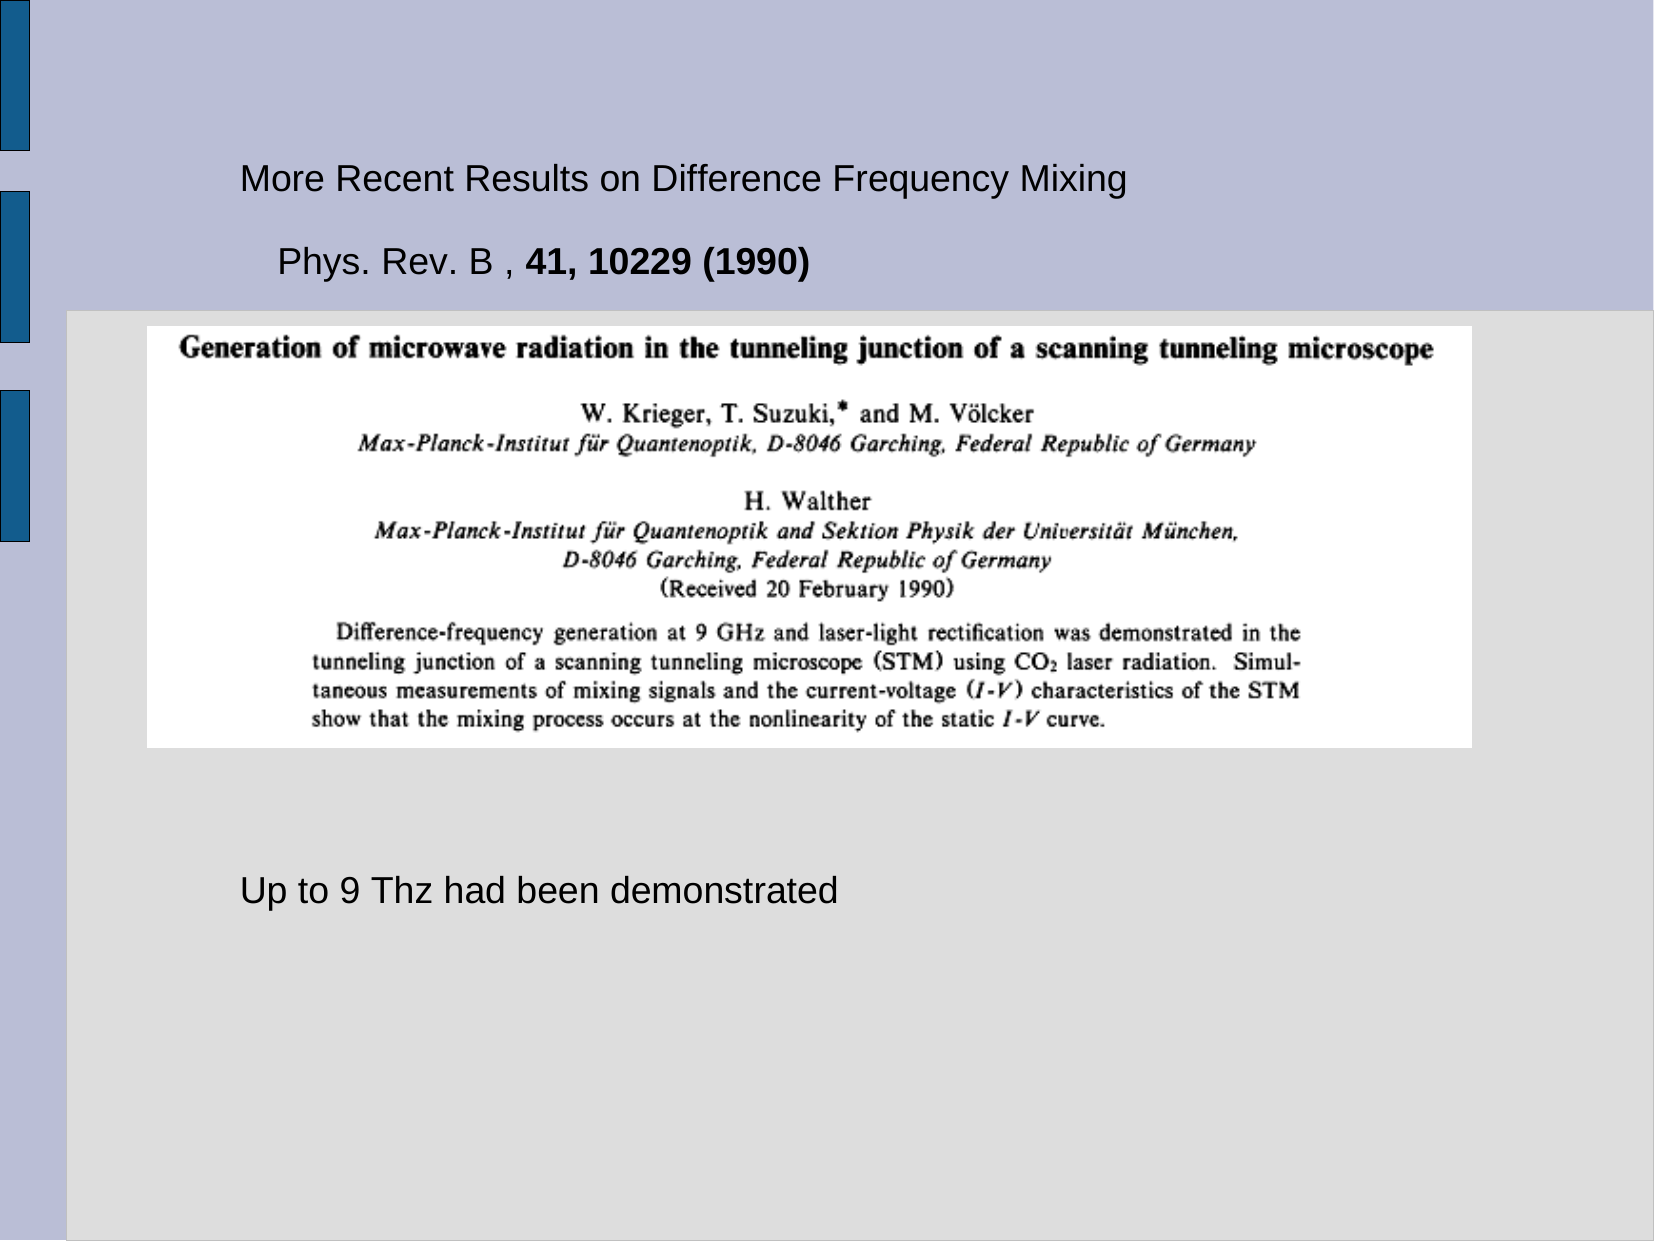

More Recent Results on Difference Frequency Mixing
Phys. Rev. B , 41, 10229 (1990)
Up to 9 Thz had been demonstrated